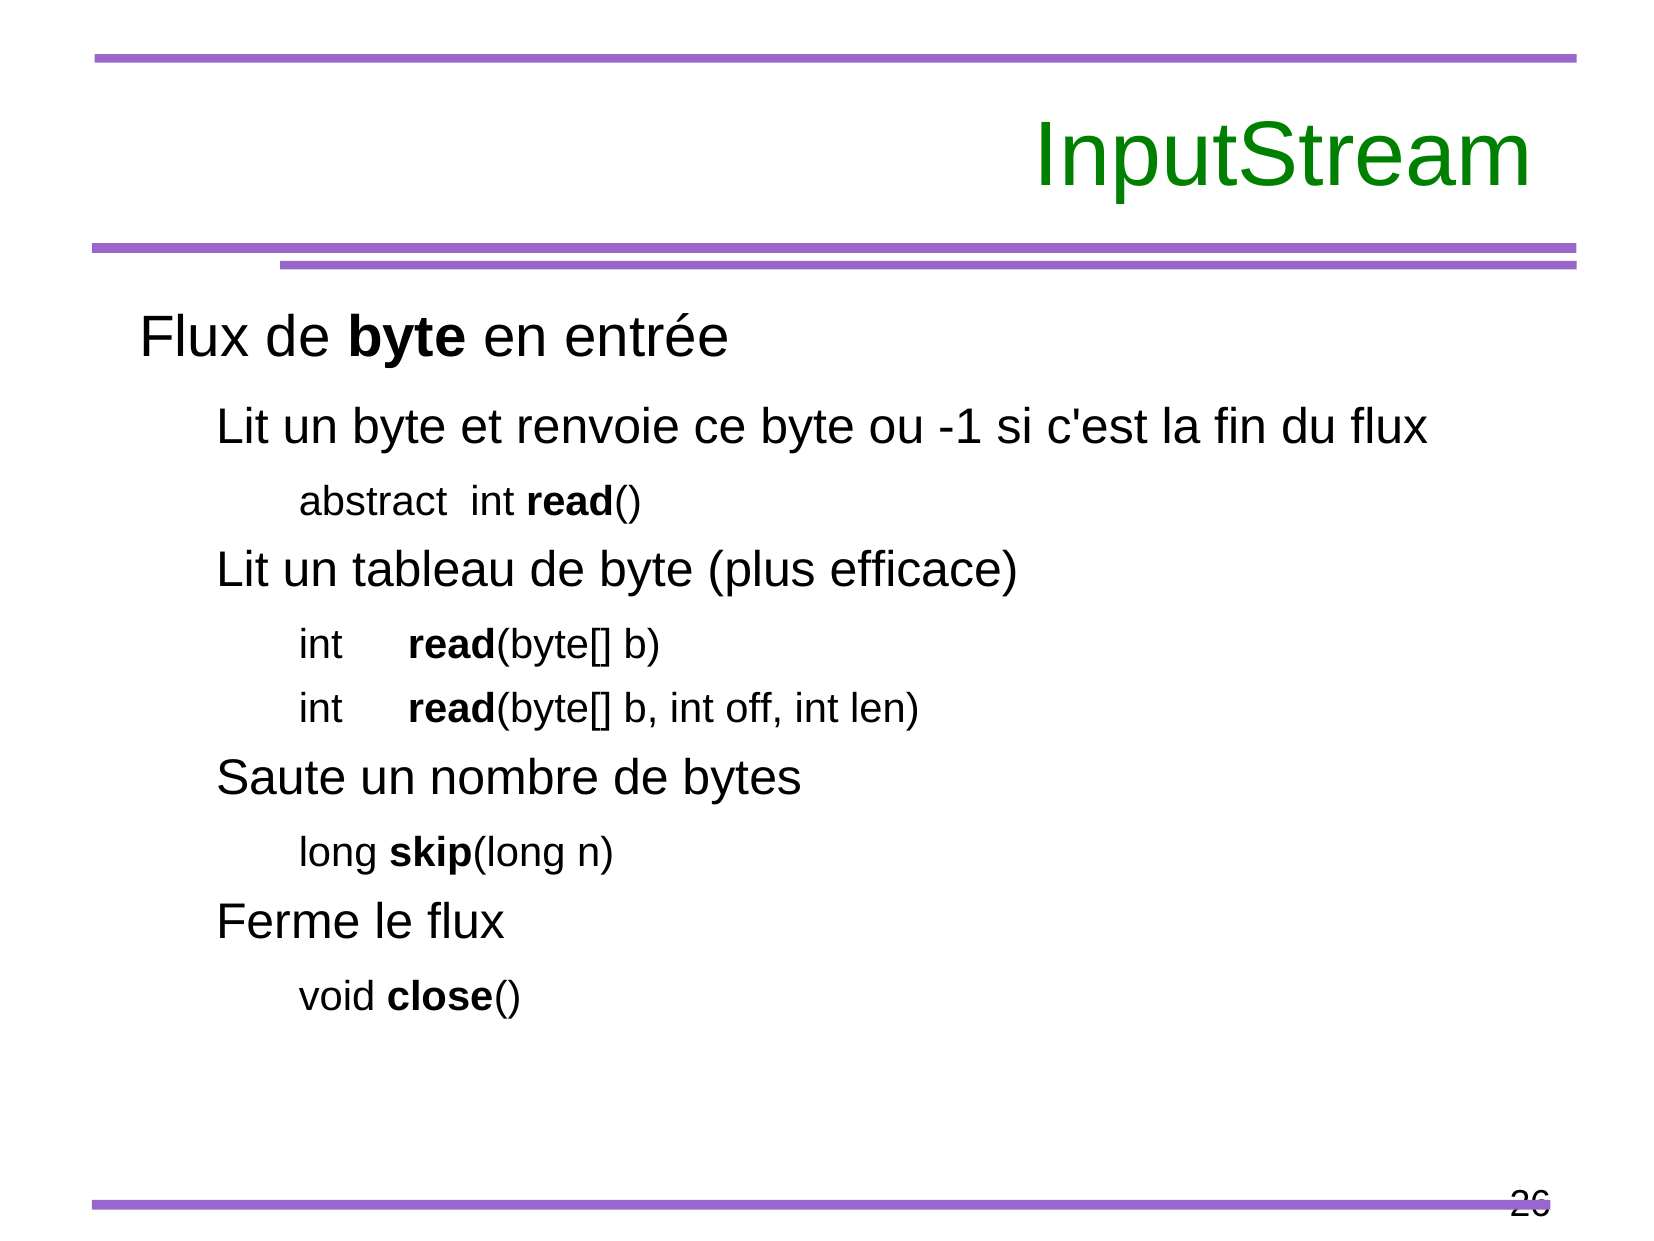

# InputStream
Flux de byte en entrée
Lit un byte et renvoie ce byte ou -1 si c'est la fin du flux
abstract int read()
Lit un tableau de byte (plus efficace)
int 	read(byte[] b)
int 	read(byte[] b, int off, int len)
Saute un nombre de bytes
long skip(long n)
Ferme le flux
void close()